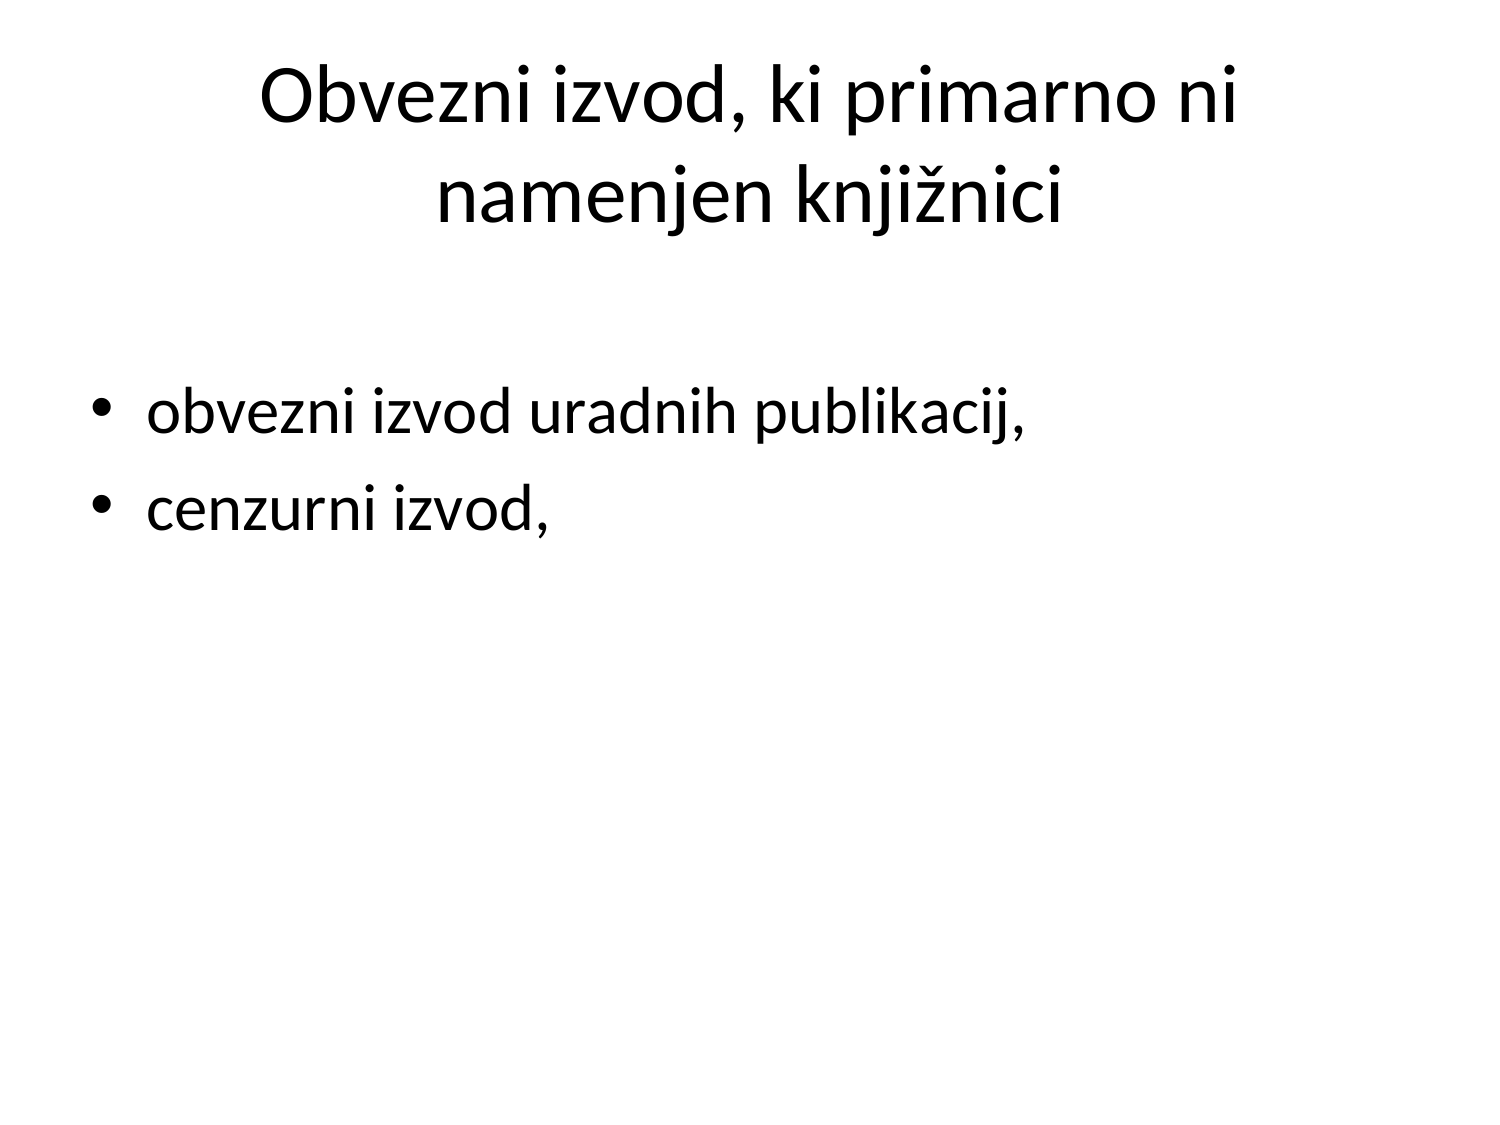

# Obvezni izvod, ki primarno ni namenjen knjižnici
obvezni izvod uradnih publikacij,
cenzurni izvod,